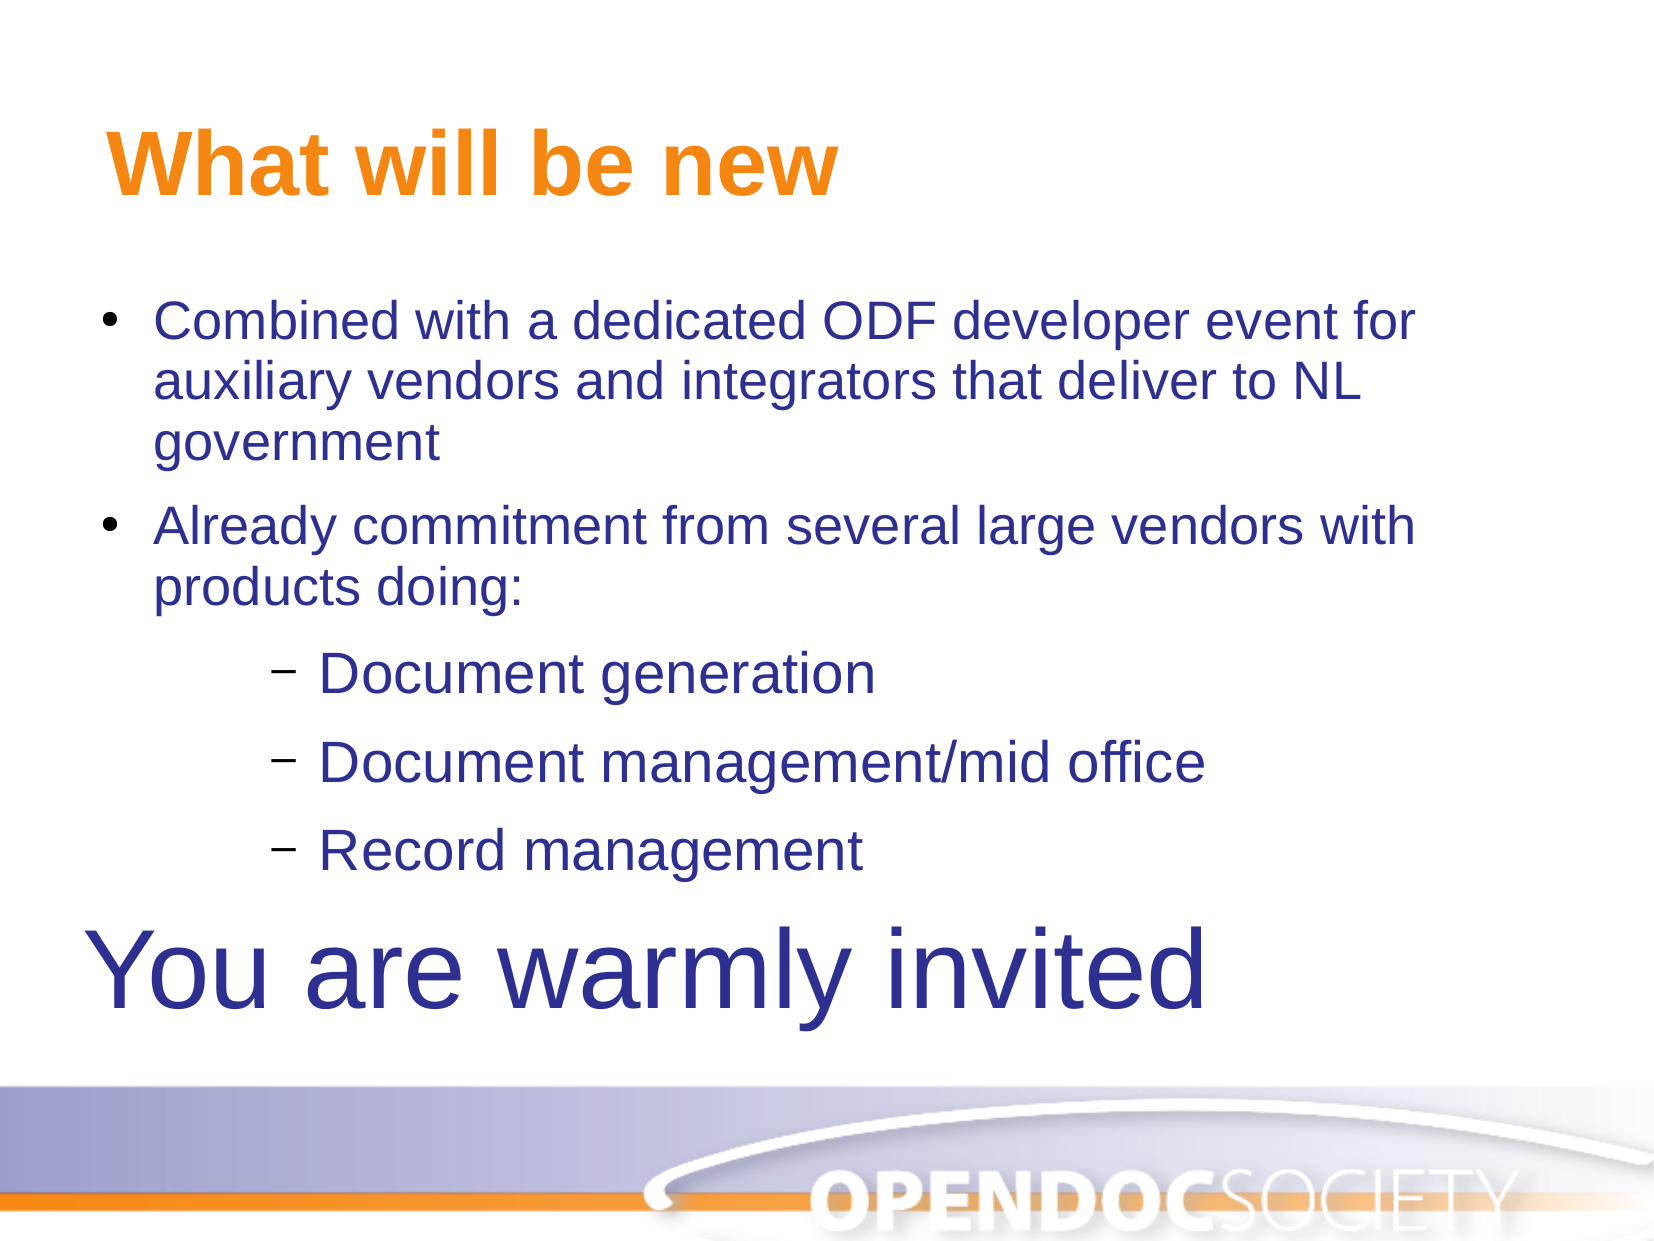

# What will be new
Combined with a dedicated ODF developer event for auxiliary vendors and integrators that deliver to NL government
Already commitment from several large vendors with products doing:
Document generation
Document management/mid office
Record management
You are warmly invited